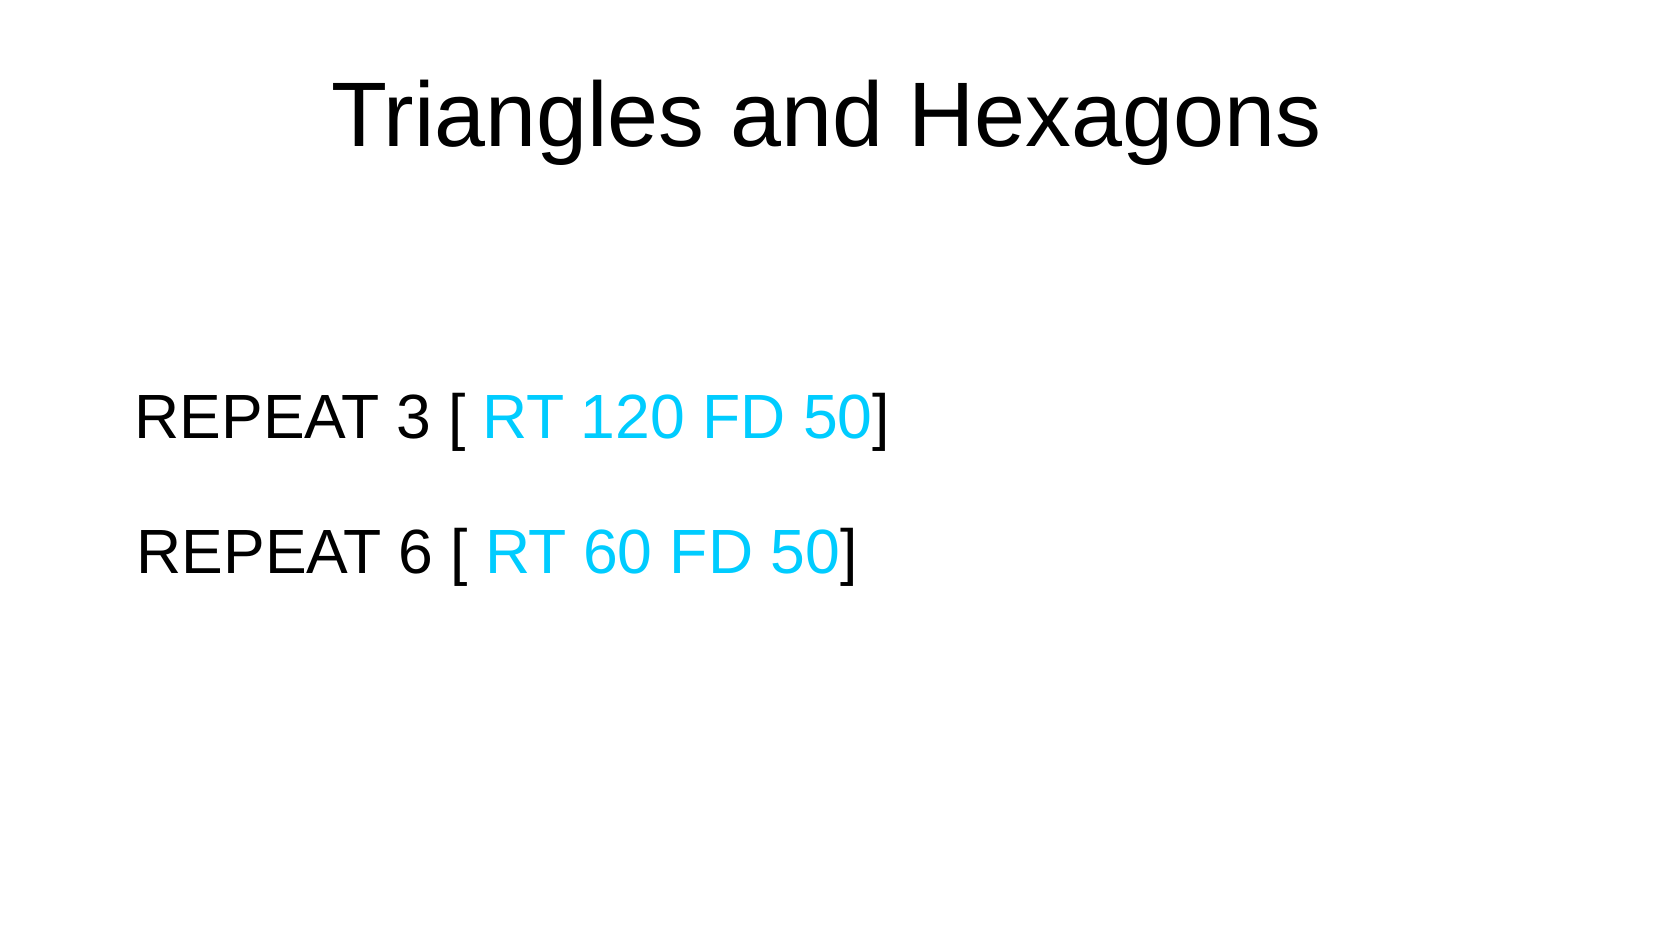

# Triangles and Hexagons
REPEAT 3 [ RT 120 FD 50]
REPEAT 6 [ RT 60 FD 50]